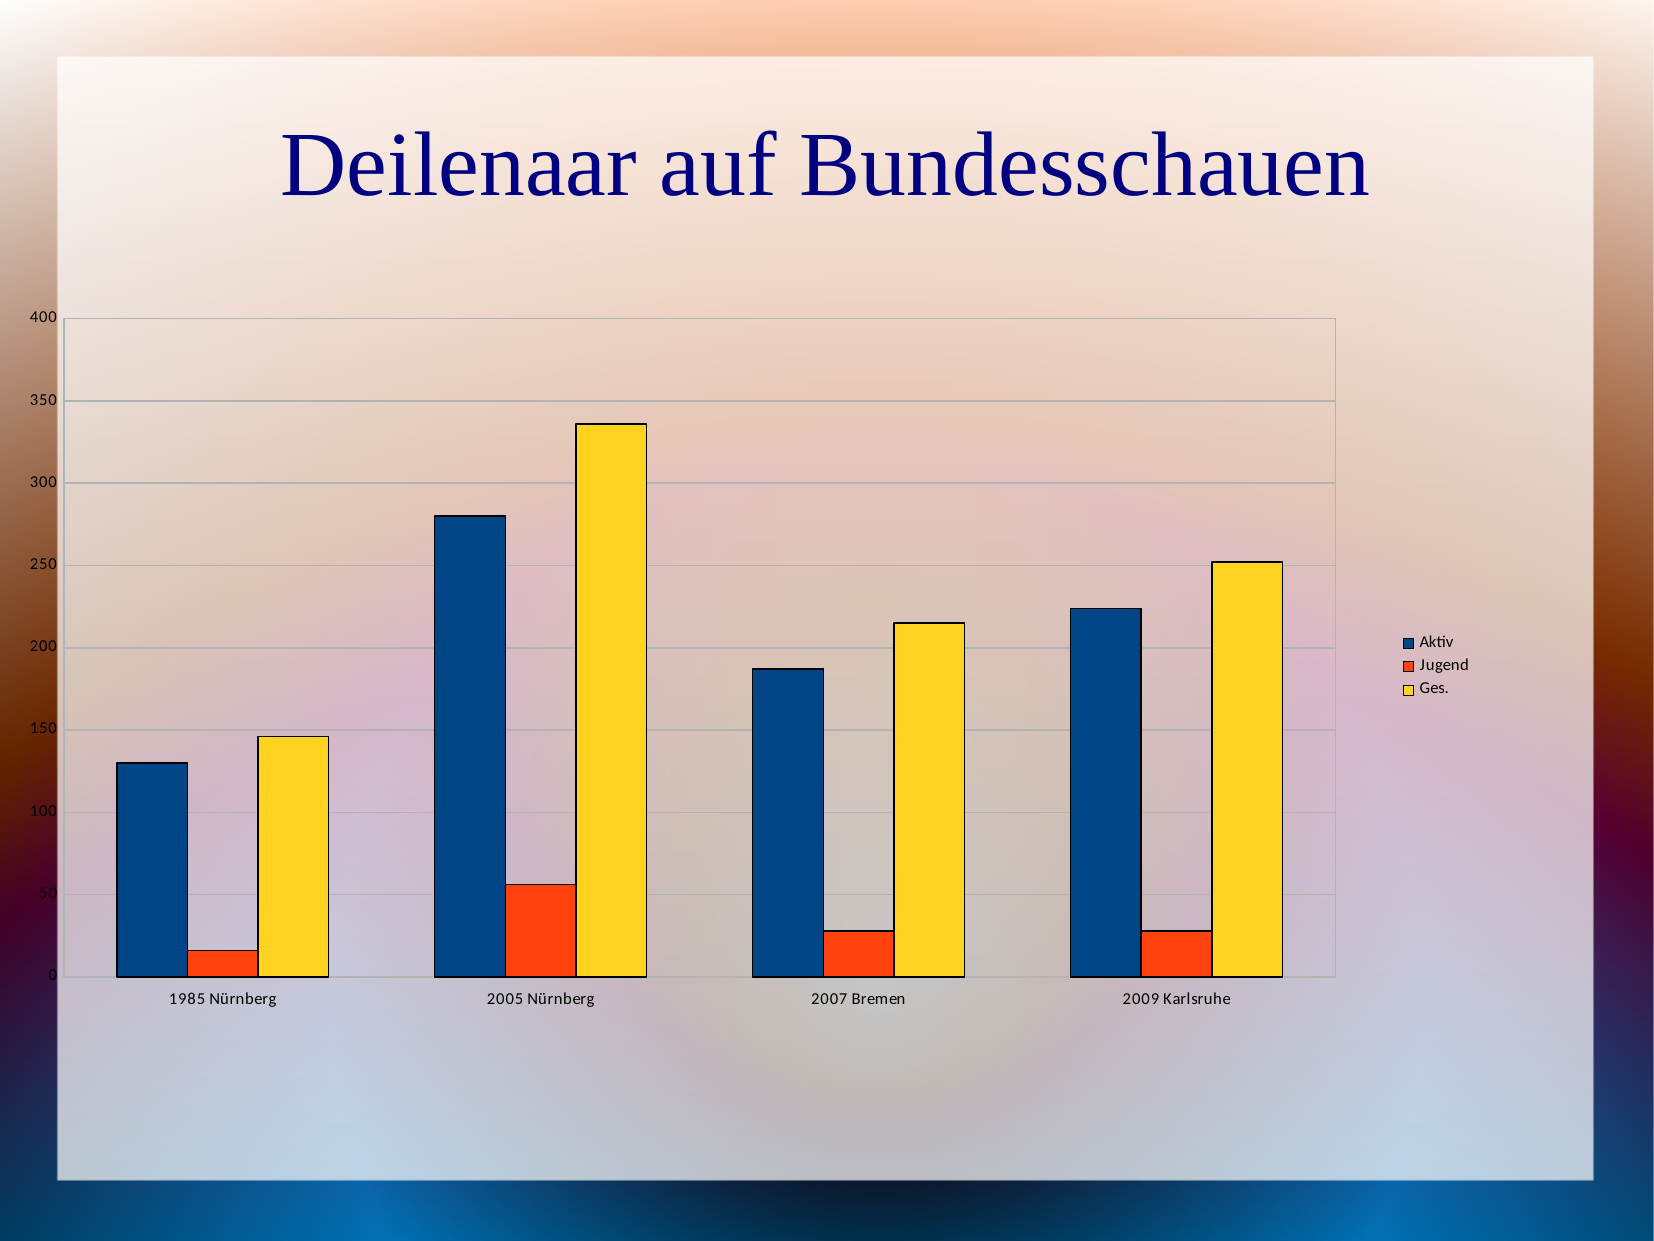

# Deilenaar auf Bundesschauen
### Chart
| Category | Aktiv | Jugend | Ges. |
|---|---|---|---|
| 1985 Nürnberg | 130.0 | 16.0 | 146.0 |
| 2005 Nürnberg | 280.0 | 56.0 | 336.0 |
| 2007 Bremen | 187.0 | 28.0 | 215.0 |
| 2009 Karlsruhe | 224.0 | 28.0 | 252.0 |